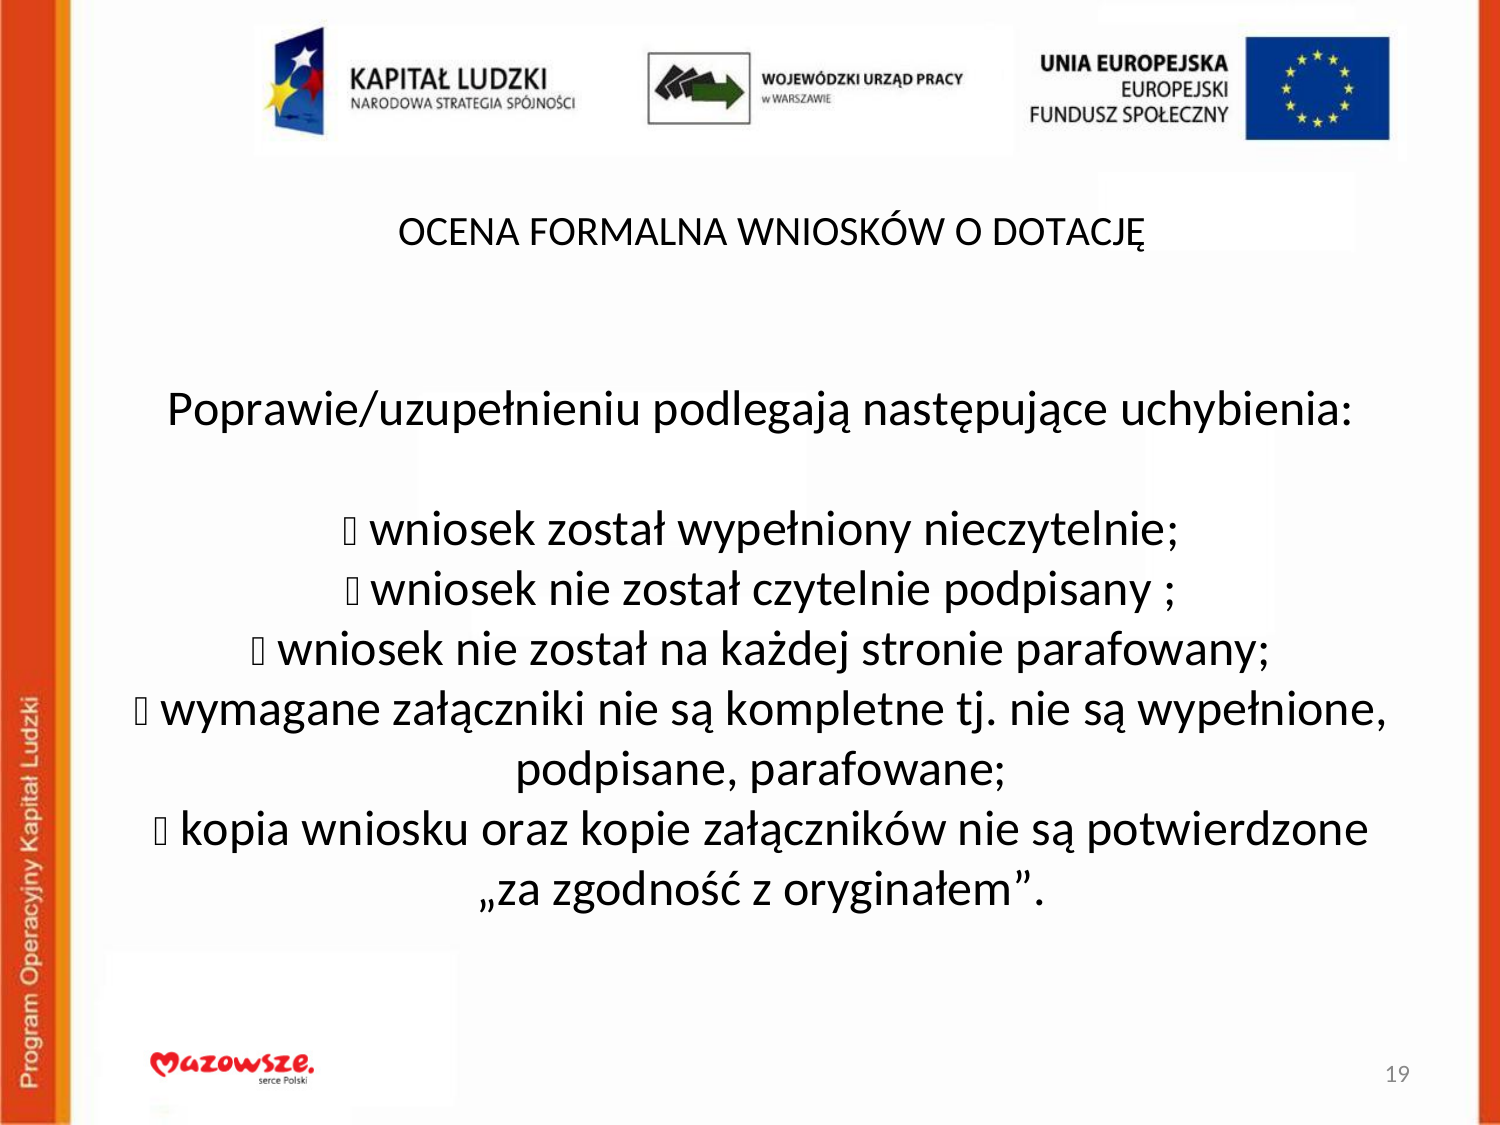

OCENA FORMALNA WNIOSKÓW O DOTACJĘ
# Poprawie/uzupełnieniu podlegają następujące uchybienia: wniosek został wypełniony nieczytelnie; wniosek nie został czytelnie podpisany ; wniosek nie został na każdej stronie parafowany; wymagane załączniki nie są kompletne tj. nie są wypełnione, podpisane, parafowane; kopia wniosku oraz kopie załączników nie są potwierdzone „za zgodność z oryginałem”.